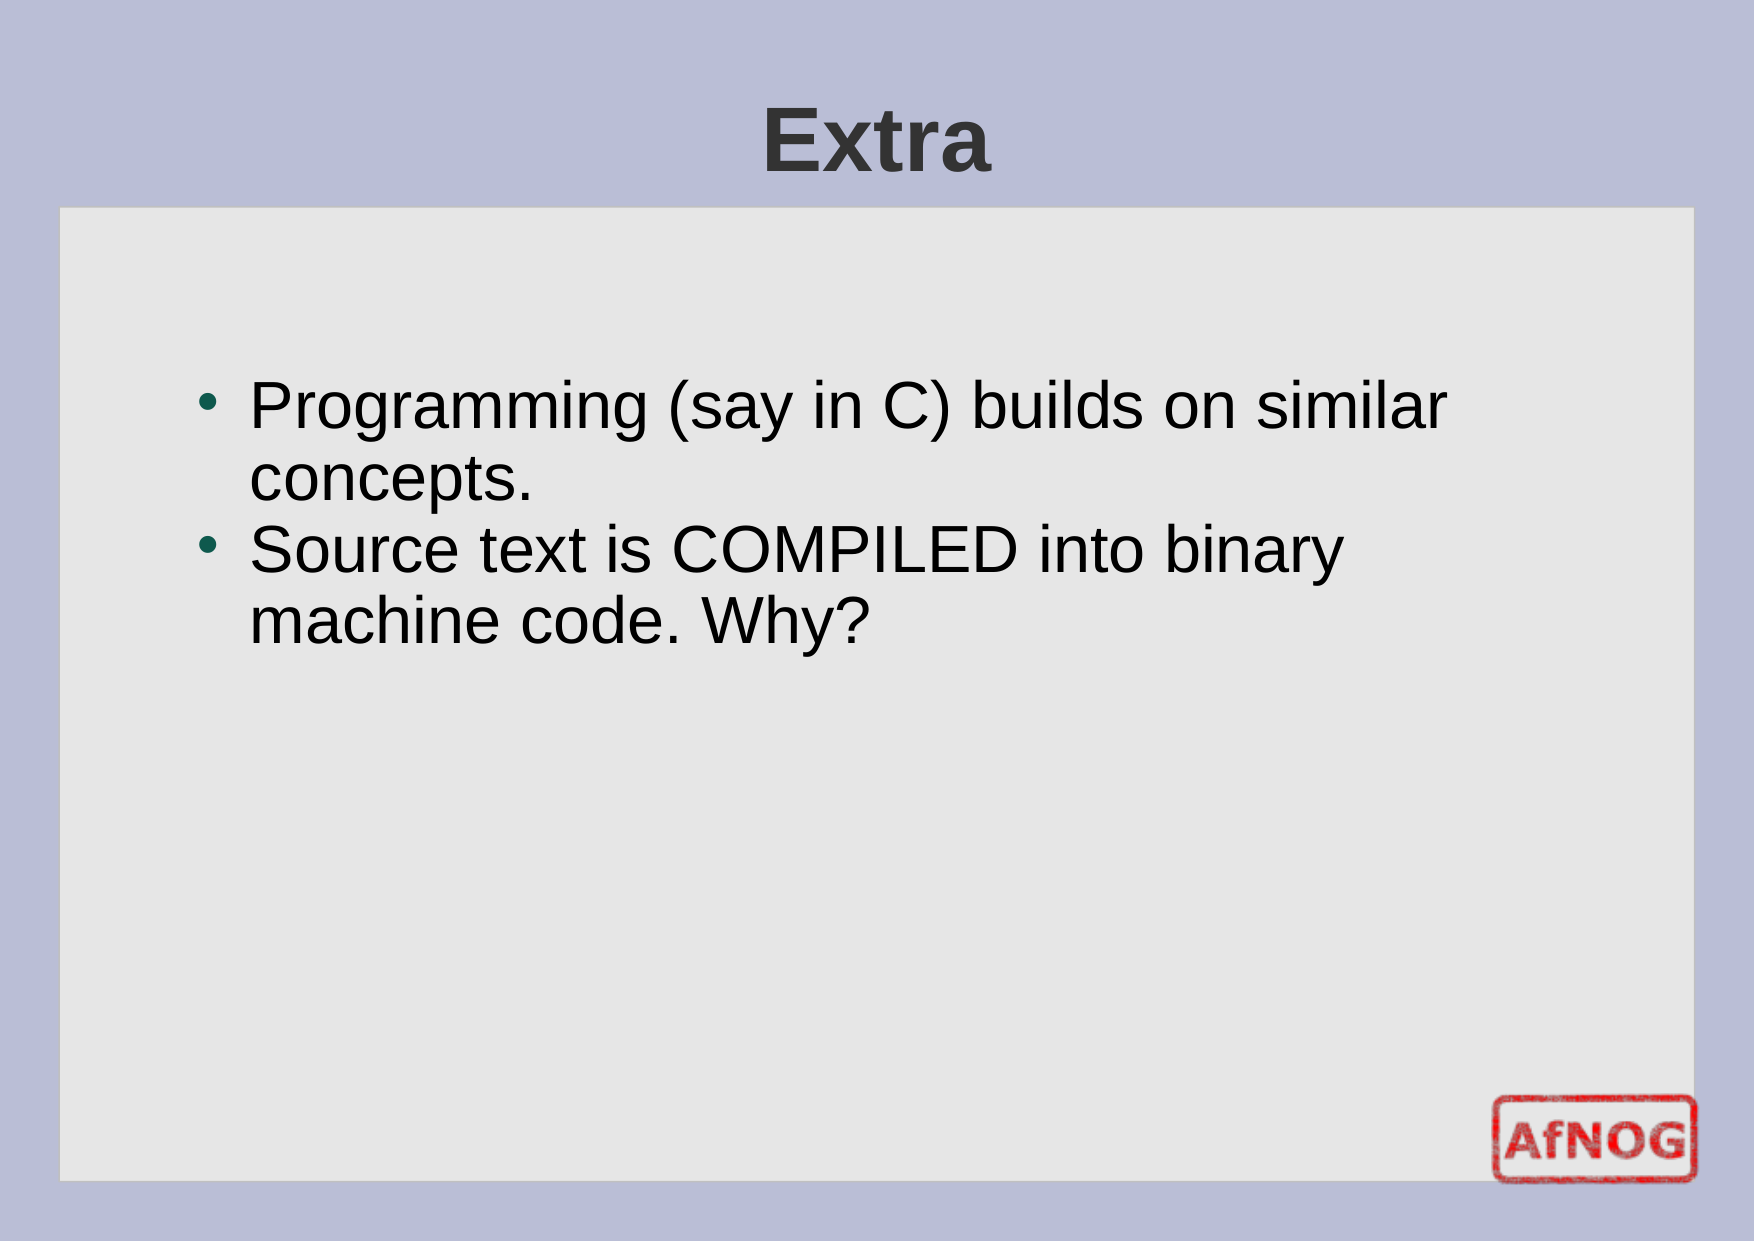

# Extra
Programming (say in C) builds on similar concepts.
Source text is COMPILED into binary machine code. Why?